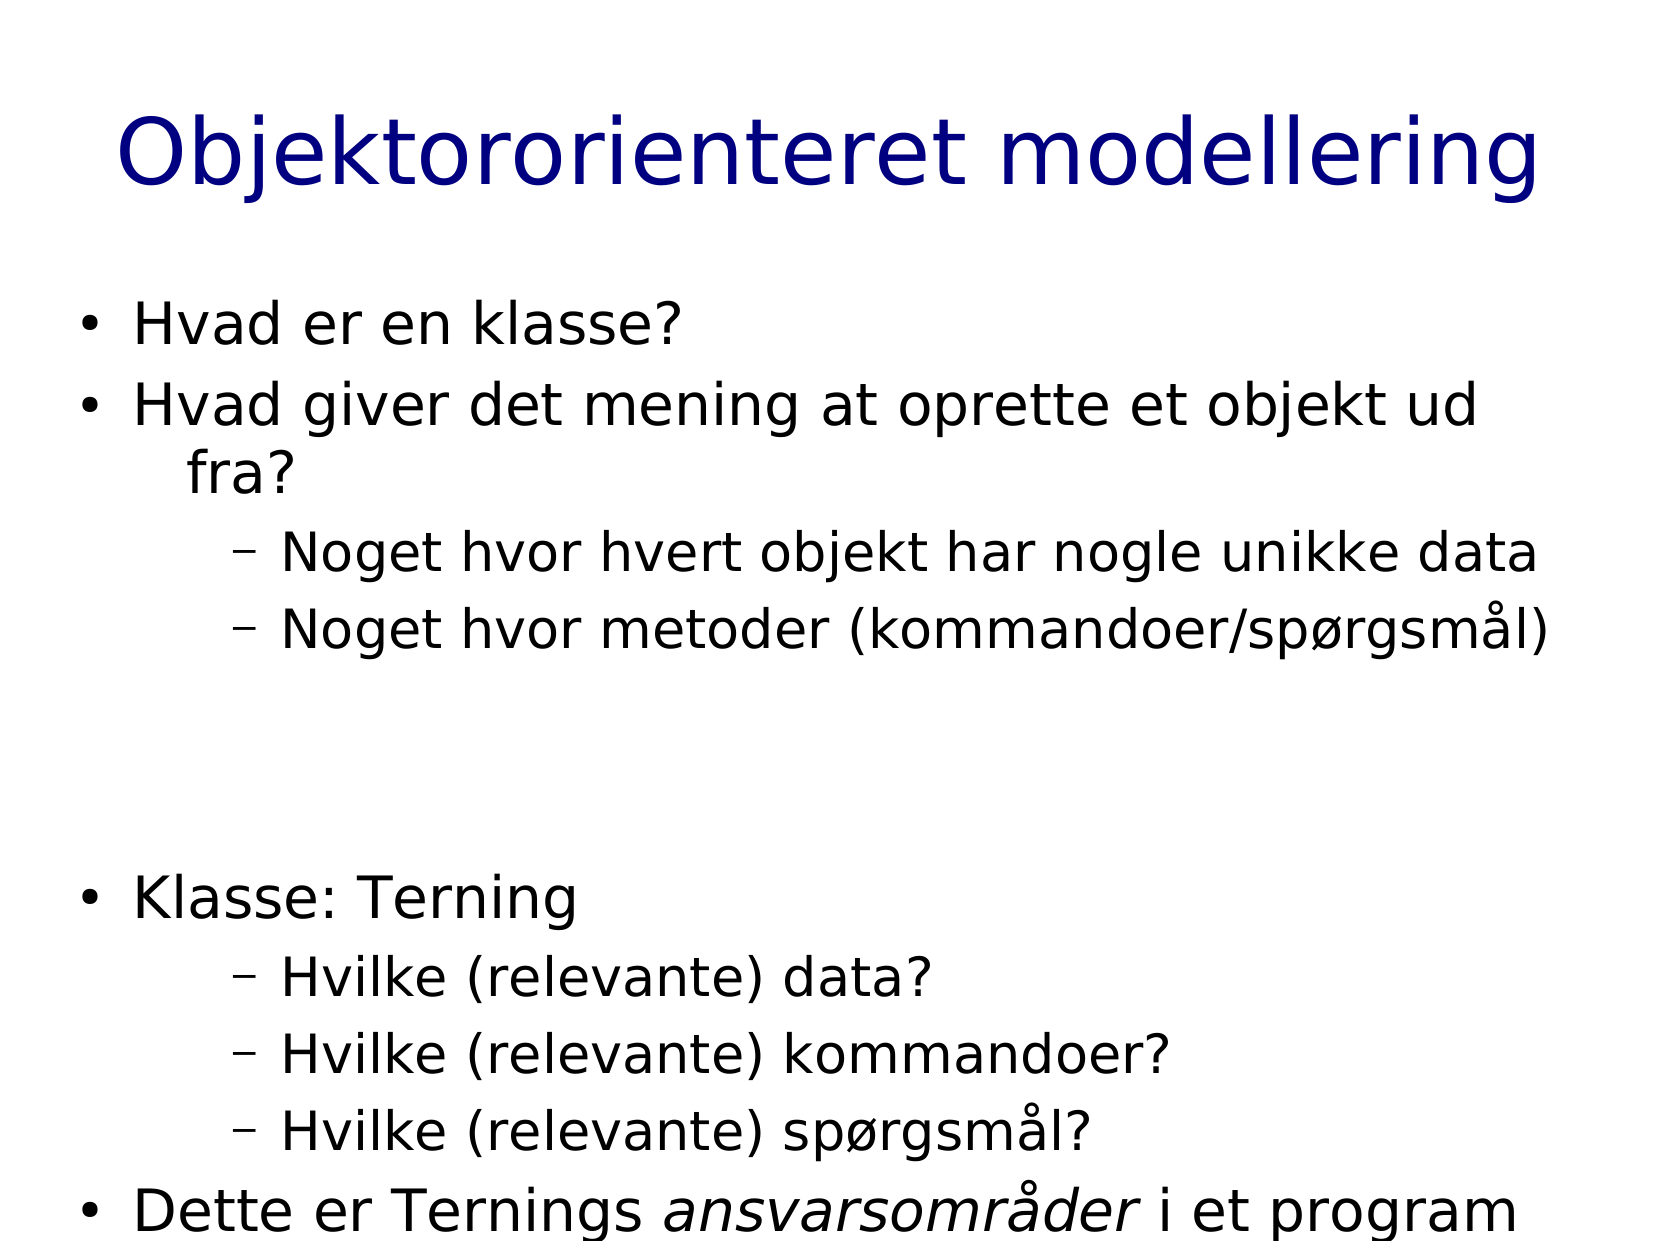

# Objektororienteret modellering
Hvad er en klasse?
Hvad giver det mening at oprette et objekt ud fra?
Noget hvor hvert objekt har nogle unikke data
Noget hvor metoder (kommandoer/spørgsmål)
Klasse: Terning
Hvilke (relevante) data?
Hvilke (relevante) kommandoer?
Hvilke (relevante) spørgsmål?
Dette er Ternings ansvarsområder i et program